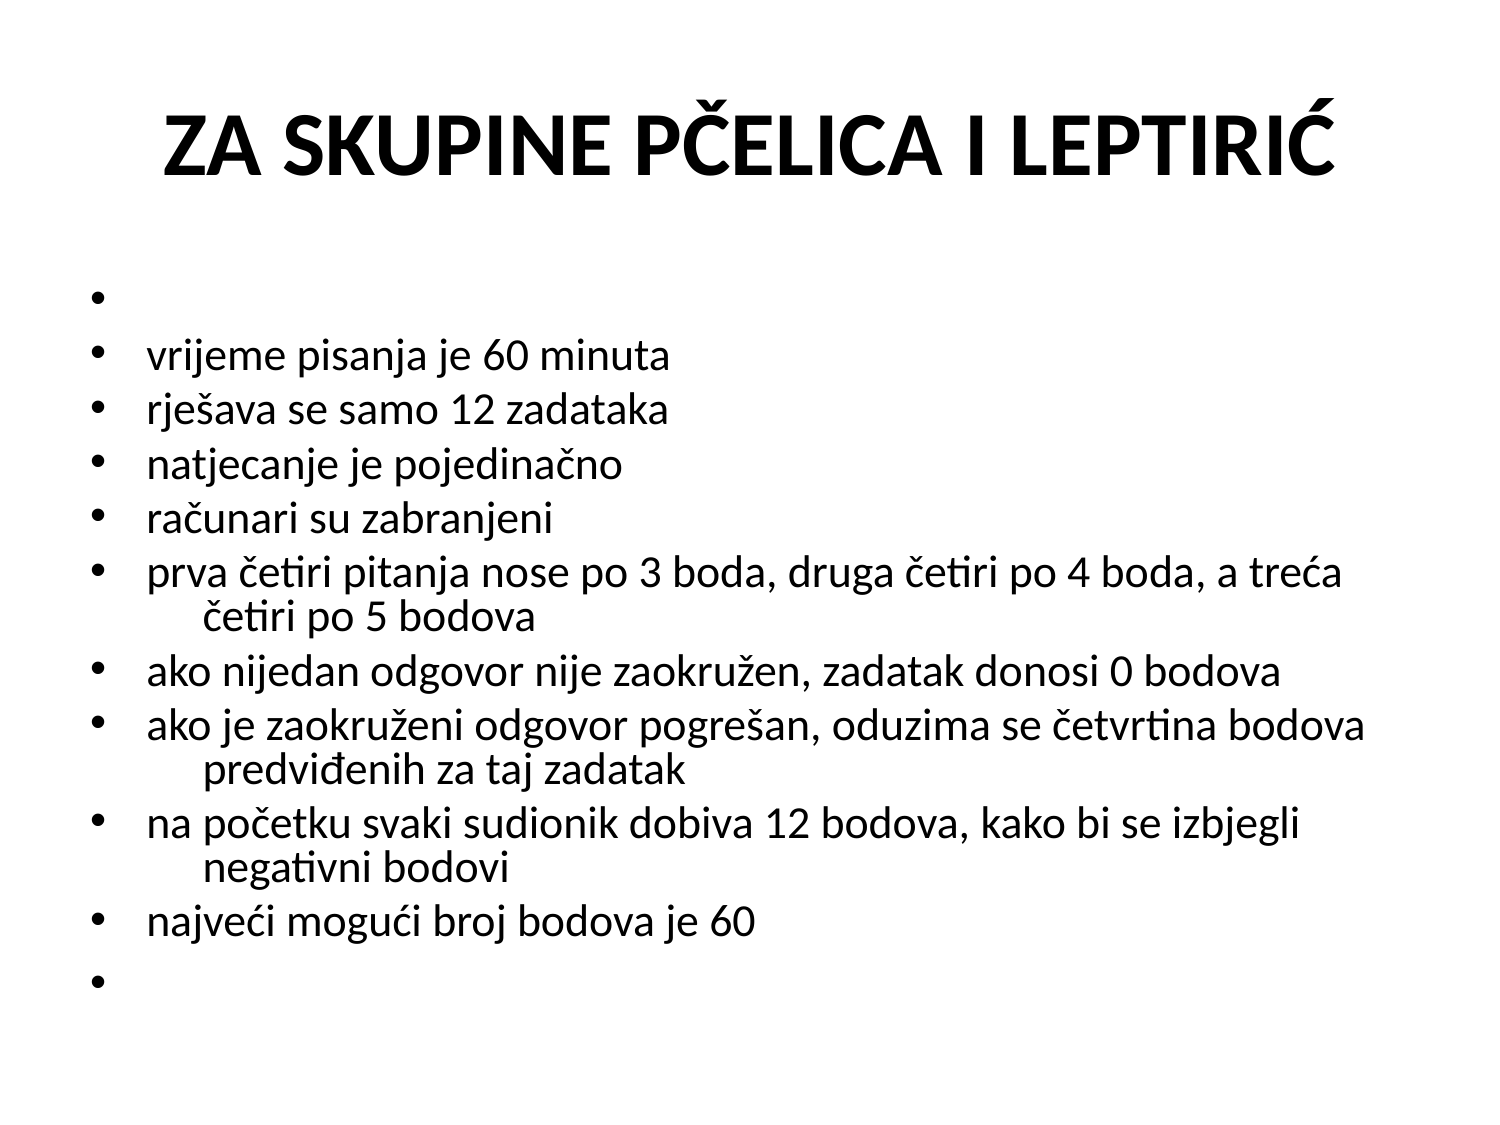

# ZA SKUPINE PČELICA I LEPTIRIĆ
vrijeme pisanja je 60 minuta
rješava se samo 12 zadataka
natjecanje je pojedinačno
računari su zabranjeni
prva četiri pitanja nose po 3 boda, druga četiri po 4 boda, a treća četiri po 5 bodova
ako nijedan odgovor nije zaokružen, zadatak donosi 0 bodova
ako je zaokruženi odgovor pogrešan, oduzima se četvrtina bodova predviđenih za taj zadatak
na početku svaki sudionik dobiva 12 bodova, kako bi se izbjegli negativni bodovi
najveći mogući broj bodova je 60